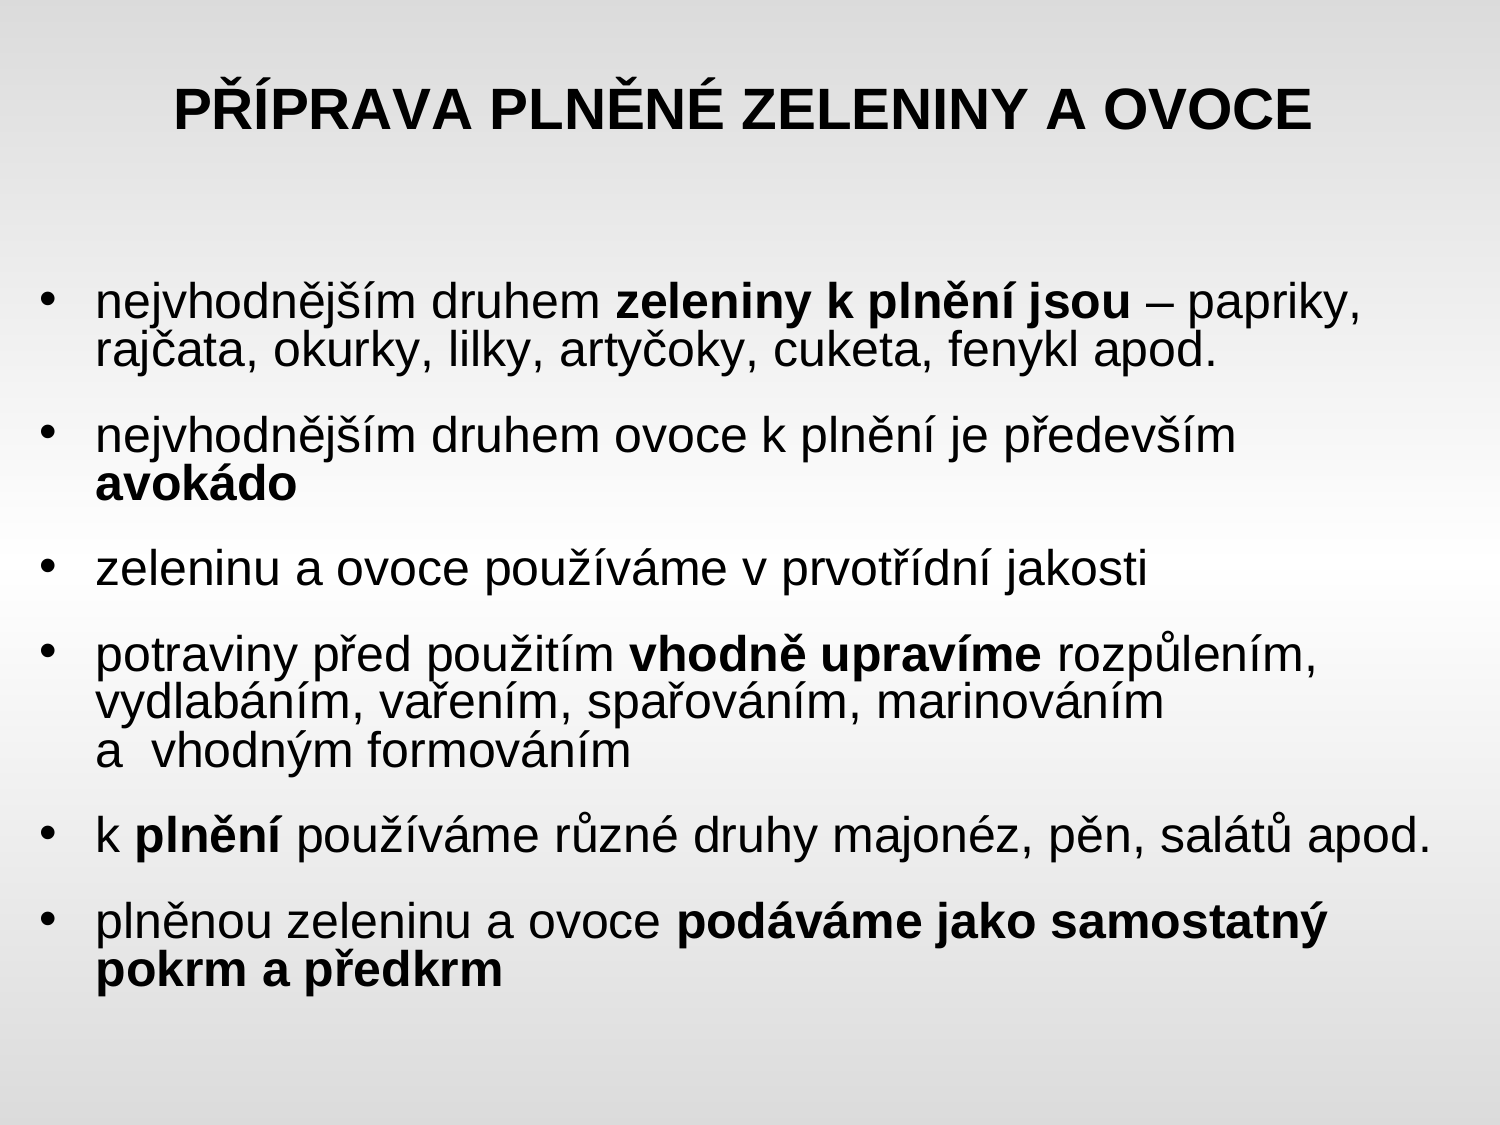

# PŘÍPRAVA PLNĚNÉ ZELENINY A OVOCE
nejvhodnějším druhem zeleniny k plnění jsou – papriky, rajčata, okurky, lilky, artyčoky, cuketa, fenykl apod.
nejvhodnějším druhem ovoce k plnění je především avokádo
zeleninu a ovoce používáme v prvotřídní jakosti
potraviny před použitím vhodně upravíme rozpůlením, vydlabáním, vařením, spařováním, marinováním a vhodným formováním
k plnění používáme různé druhy majonéz, pěn, salátů apod.
plněnou zeleninu a ovoce podáváme jako samostatný pokrm a předkrm